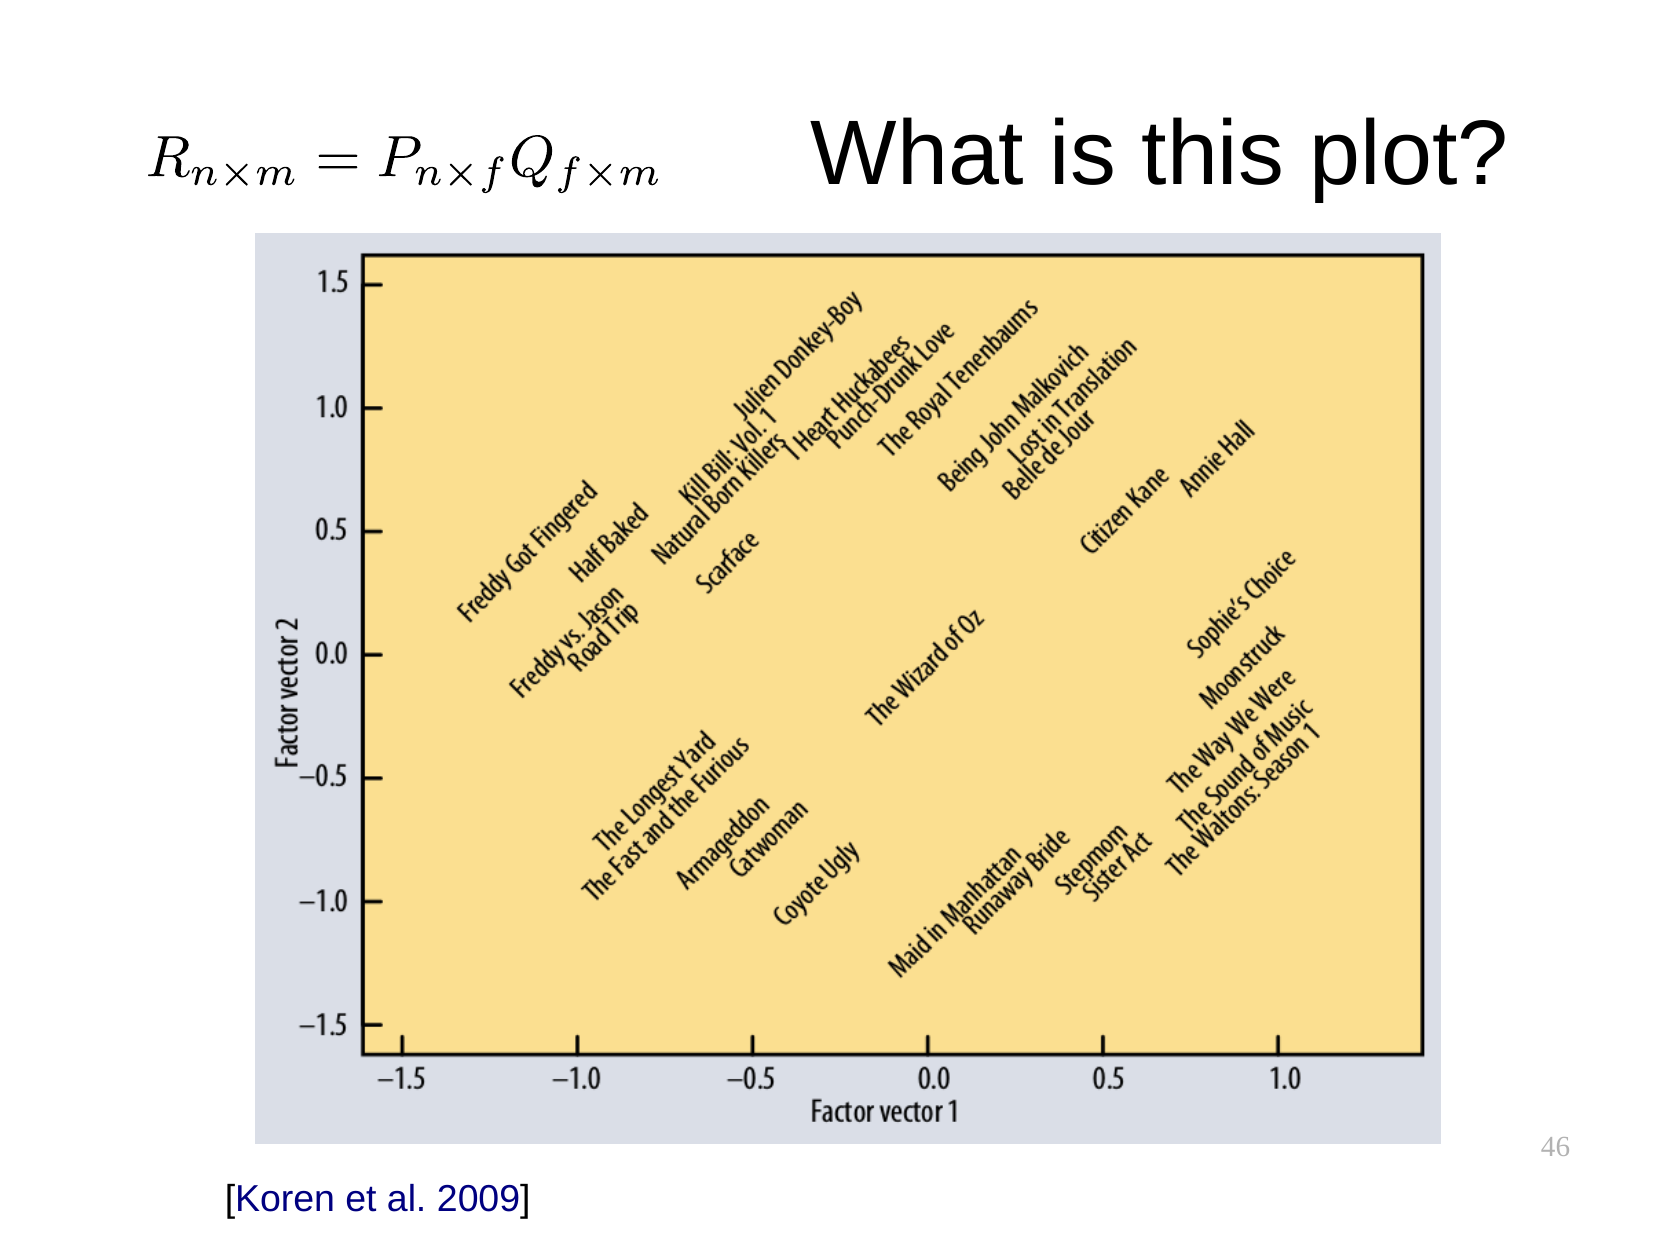

# What is this plot?
46
[Koren et al. 2009]